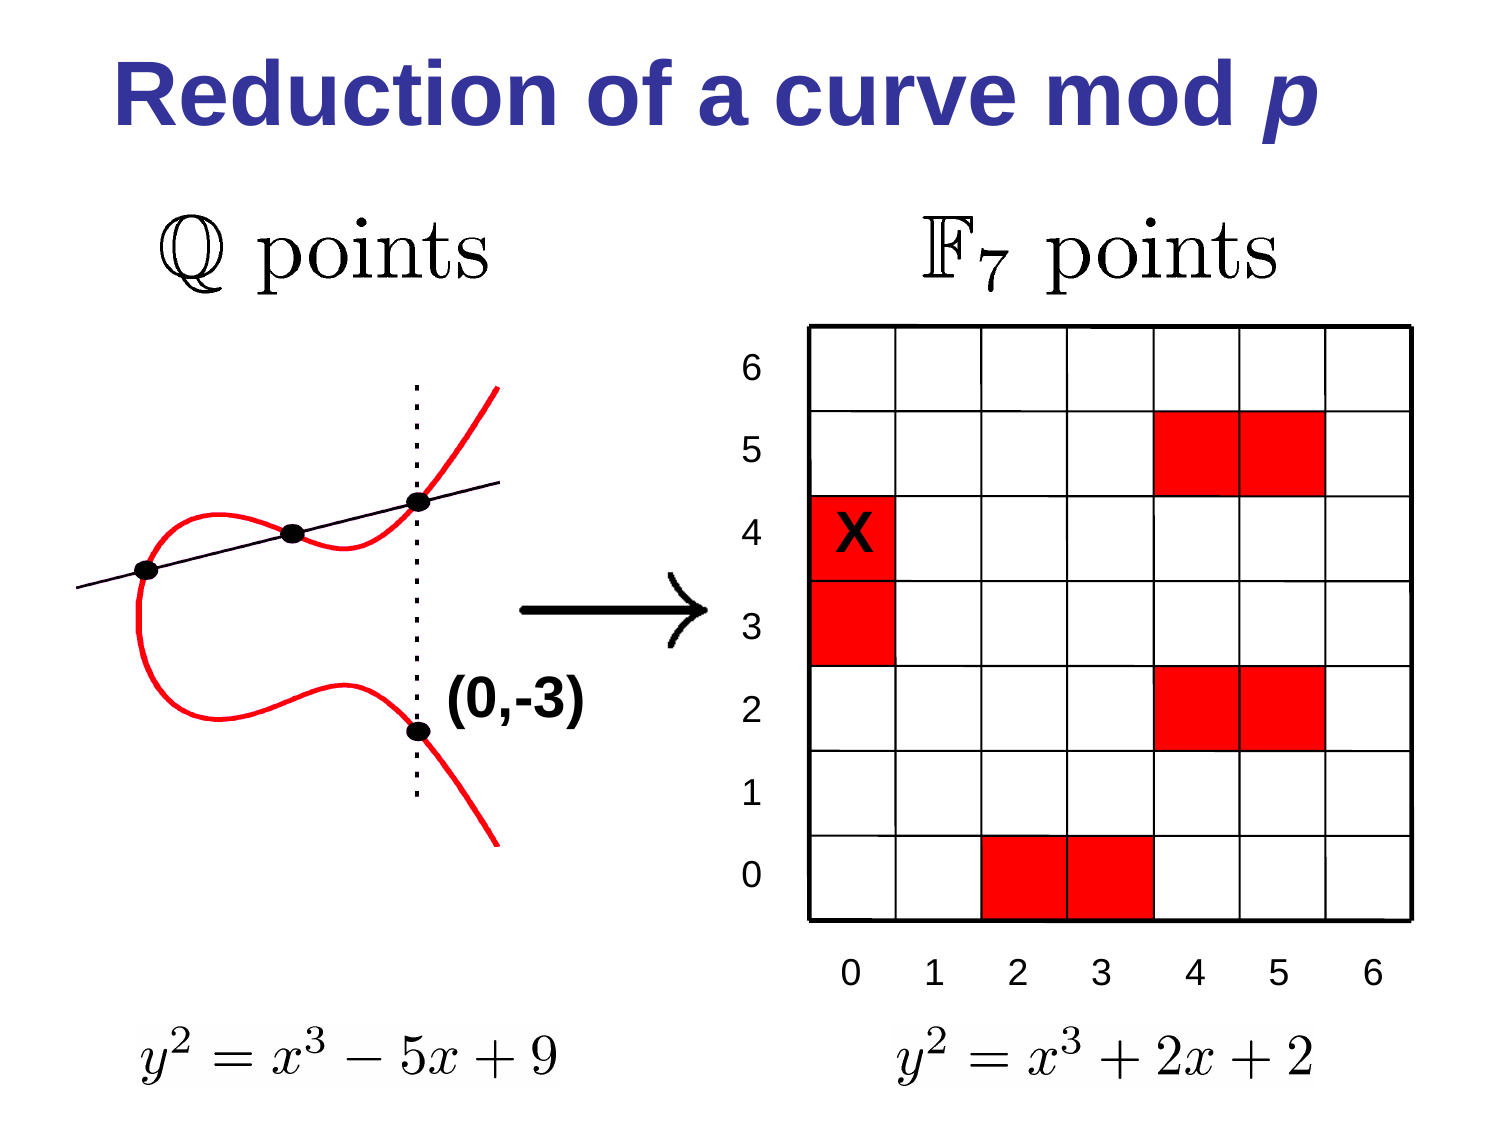

# Reduction of a curve mod p
6
5
X
4
3
(0,-3)‏
2
1
0
 0 1 2 3 4 5 6